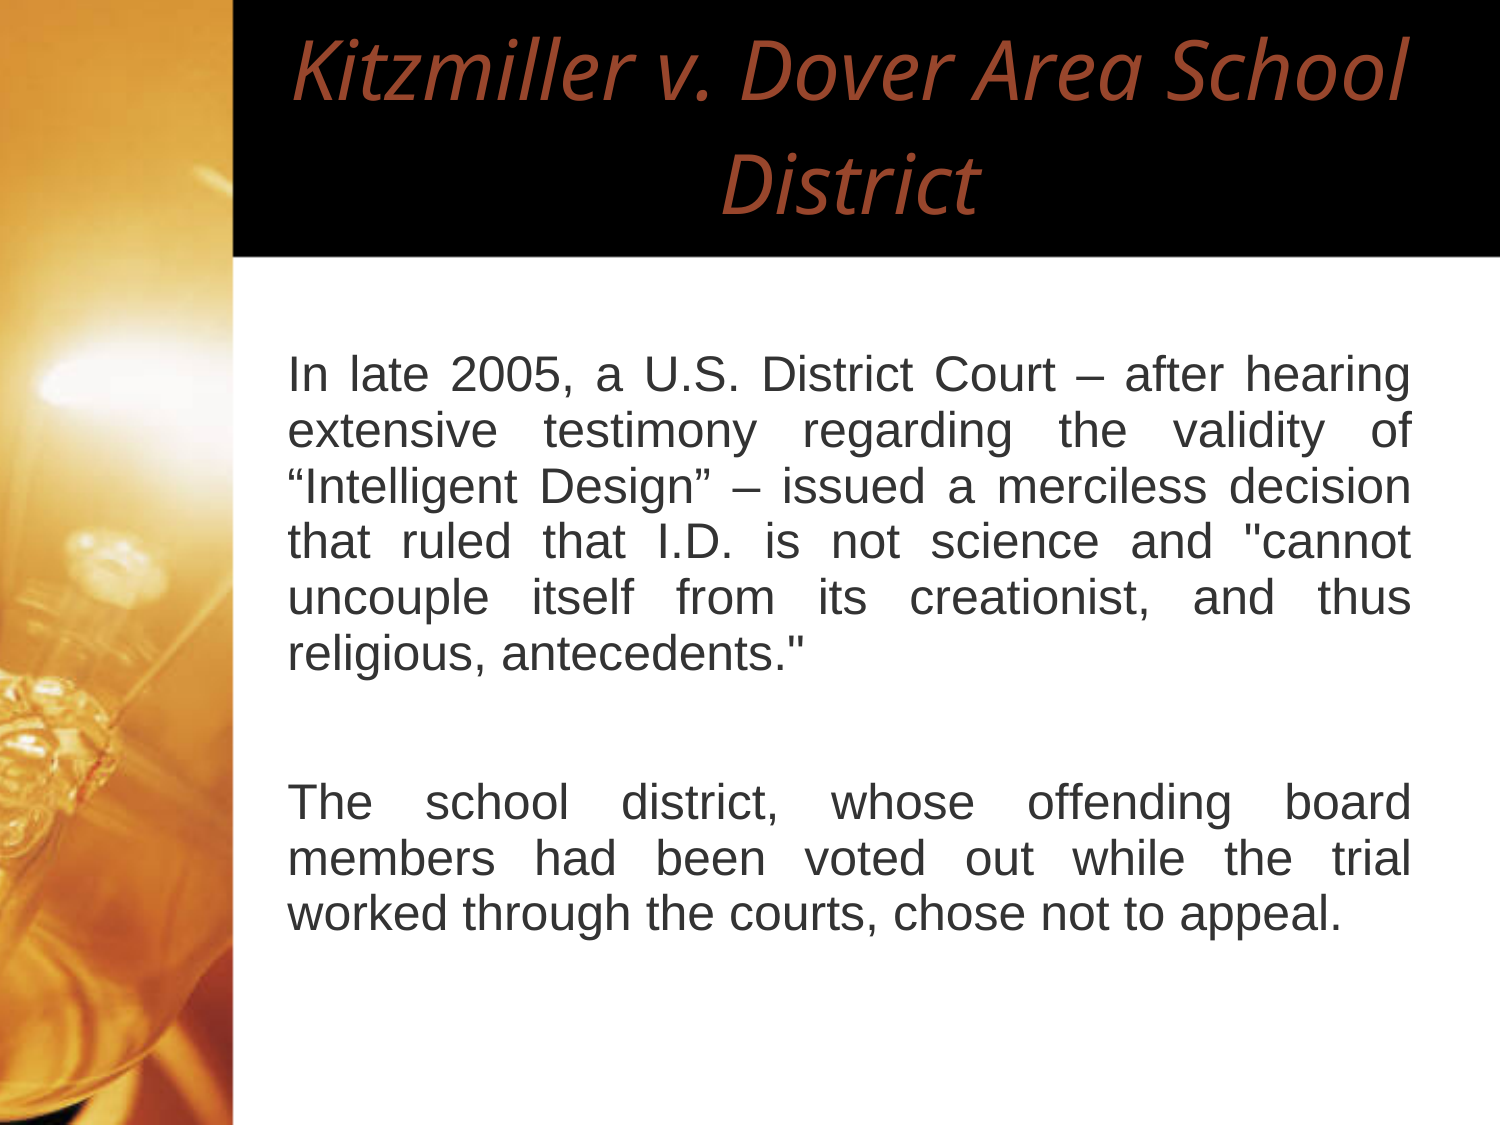

# Kitzmiller v. Dover Area School District
In late 2005, a U.S. District Court – after hearing extensive testimony regarding the validity of “Intelligent Design” – issued a merciless decision that ruled that I.D. is not science and "cannot uncouple itself from its creationist, and thus religious, antecedents."
The school district, whose offending board members had been voted out while the trial worked through the courts, chose not to appeal.